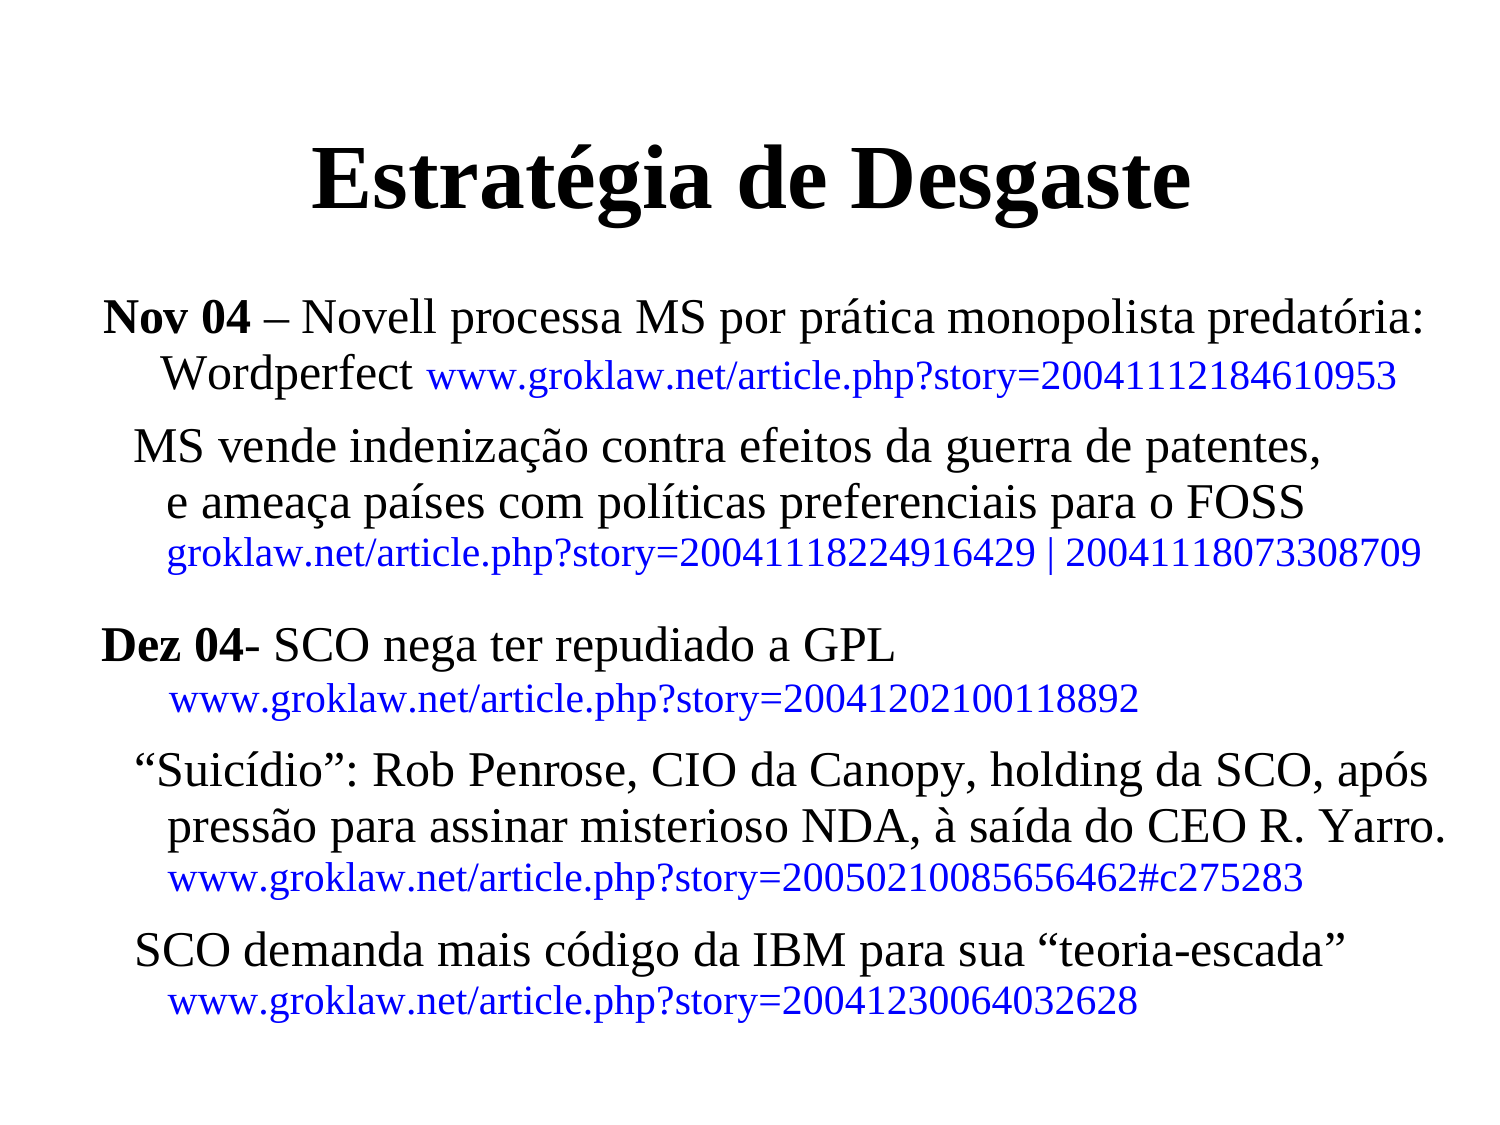

# Estratégia de Desgaste
Nov 04 – Novell processa MS por prática monopolista predatória:
 Wordperfect www.groklaw.net/article.php?story=20041112184610953
MS vende indenização contra efeitos da guerra de patentes,
e ameaça países com políticas preferenciais para o FOSS
groklaw.net/article.php?story=20041118224916429 | 20041118073308709
Dez 04- SCO nega ter repudiado a GPL
 www.groklaw.net/article.php?story=20041202100118892
“Suicídio”: Rob Penrose, CIO da Canopy, holding da SCO, após
pressão para assinar misterioso NDA, à saída do CEO R. Yarro.
www.groklaw.net/article.php?story=20050210085656462#c275283
SCO demanda mais código da IBM para sua “teoria-escada”
www.groklaw.net/article.php?story=20041230064032628